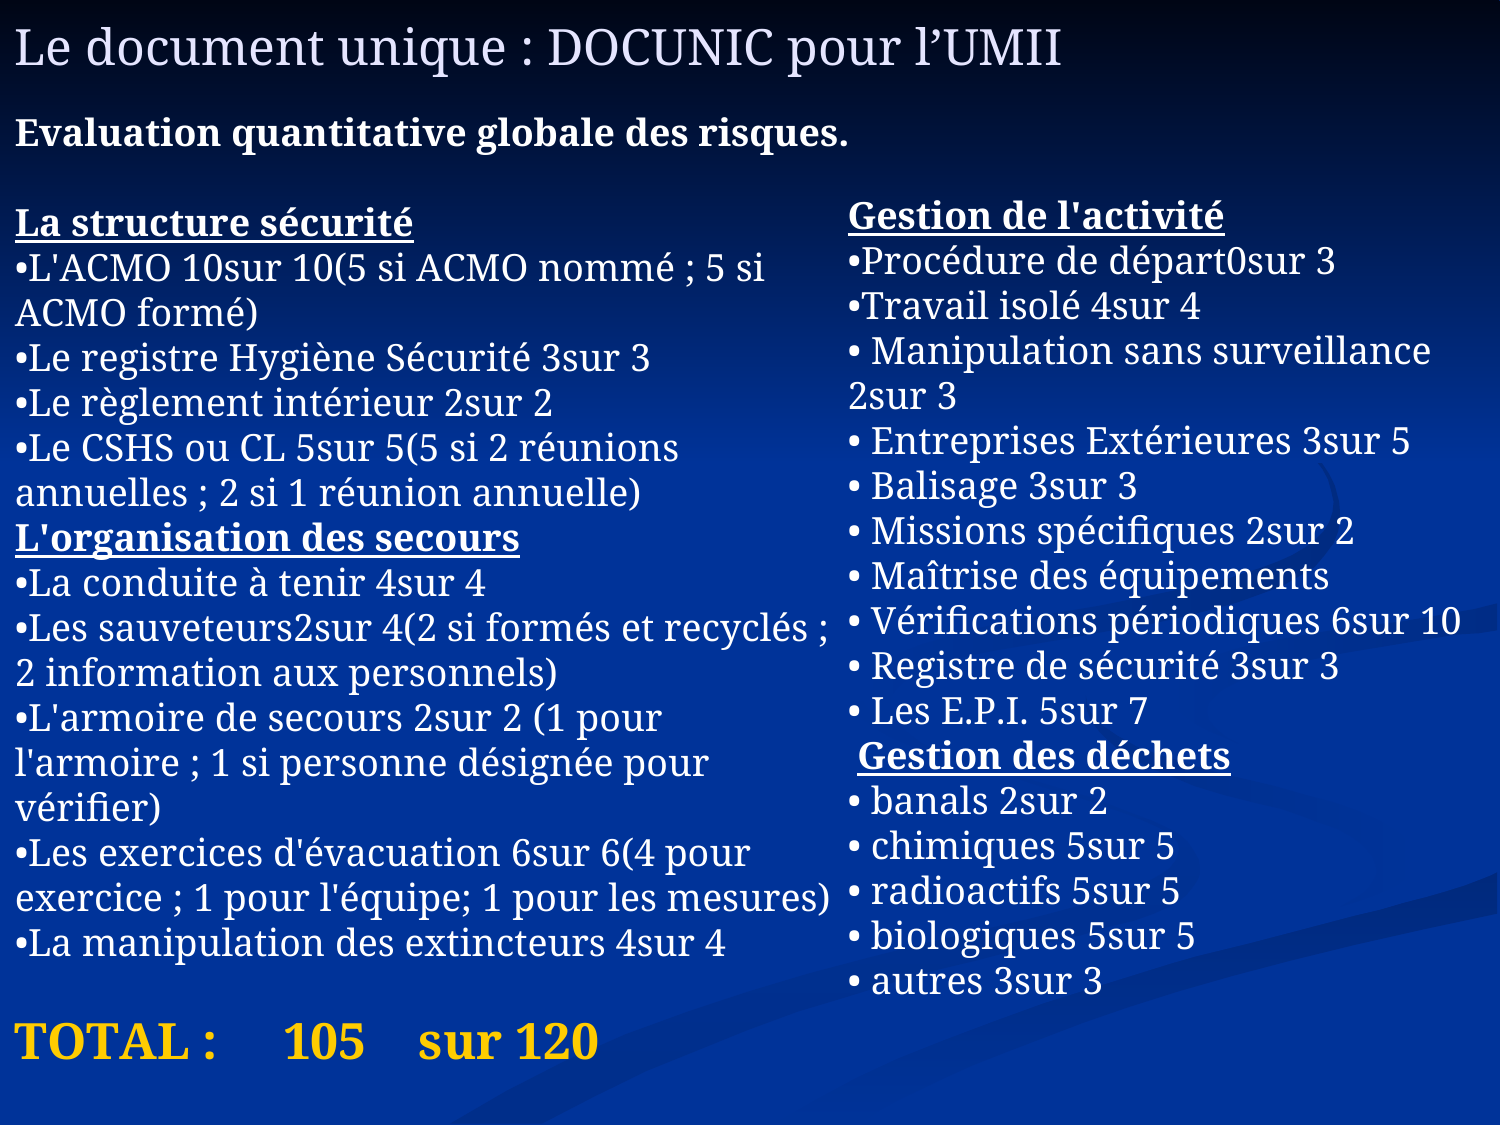

Le document unique : DOCUNIC pour l’UMII
Evaluation quantitative globale des risques.
La structure sécurité
L'ACMO 10sur 10(5 si ACMO nommé ; 5 si ACMO formé)
Le registre Hygiène Sécurité 3sur 3
Le règlement intérieur 2sur 2
Le CSHS ou CL 5sur 5(5 si 2 réunions annuelles ; 2 si 1 réunion annuelle)
L'organisation des secours
La conduite à tenir 4sur 4
Les sauveteurs2sur 4(2 si formés et recyclés ; 2 information aux personnels)
L'armoire de secours 2sur 2 (1 pour l'armoire ; 1 si personne désignée pour vérifier)
Les exercices d'évacuation 6sur 6(4 pour exercice ; 1 pour l'équipe; 1 pour les mesures)
La manipulation des extincteurs 4sur 4
TOTAL : 105 sur 120
Gestion de l'activité
Procédure de départ0sur 3
Travail isolé 4sur 4
 Manipulation sans surveillance 2sur 3
 Entreprises Extérieures 3sur 5
 Balisage 3sur 3
 Missions spécifiques 2sur 2
 Maîtrise des équipements
 Vérifications périodiques 6sur 10
 Registre de sécurité 3sur 3
 Les E.P.I. 5sur 7
 Gestion des déchets
 banals 2sur 2
 chimiques 5sur 5
 radioactifs 5sur 5
 biologiques 5sur 5
 autres 3sur 3